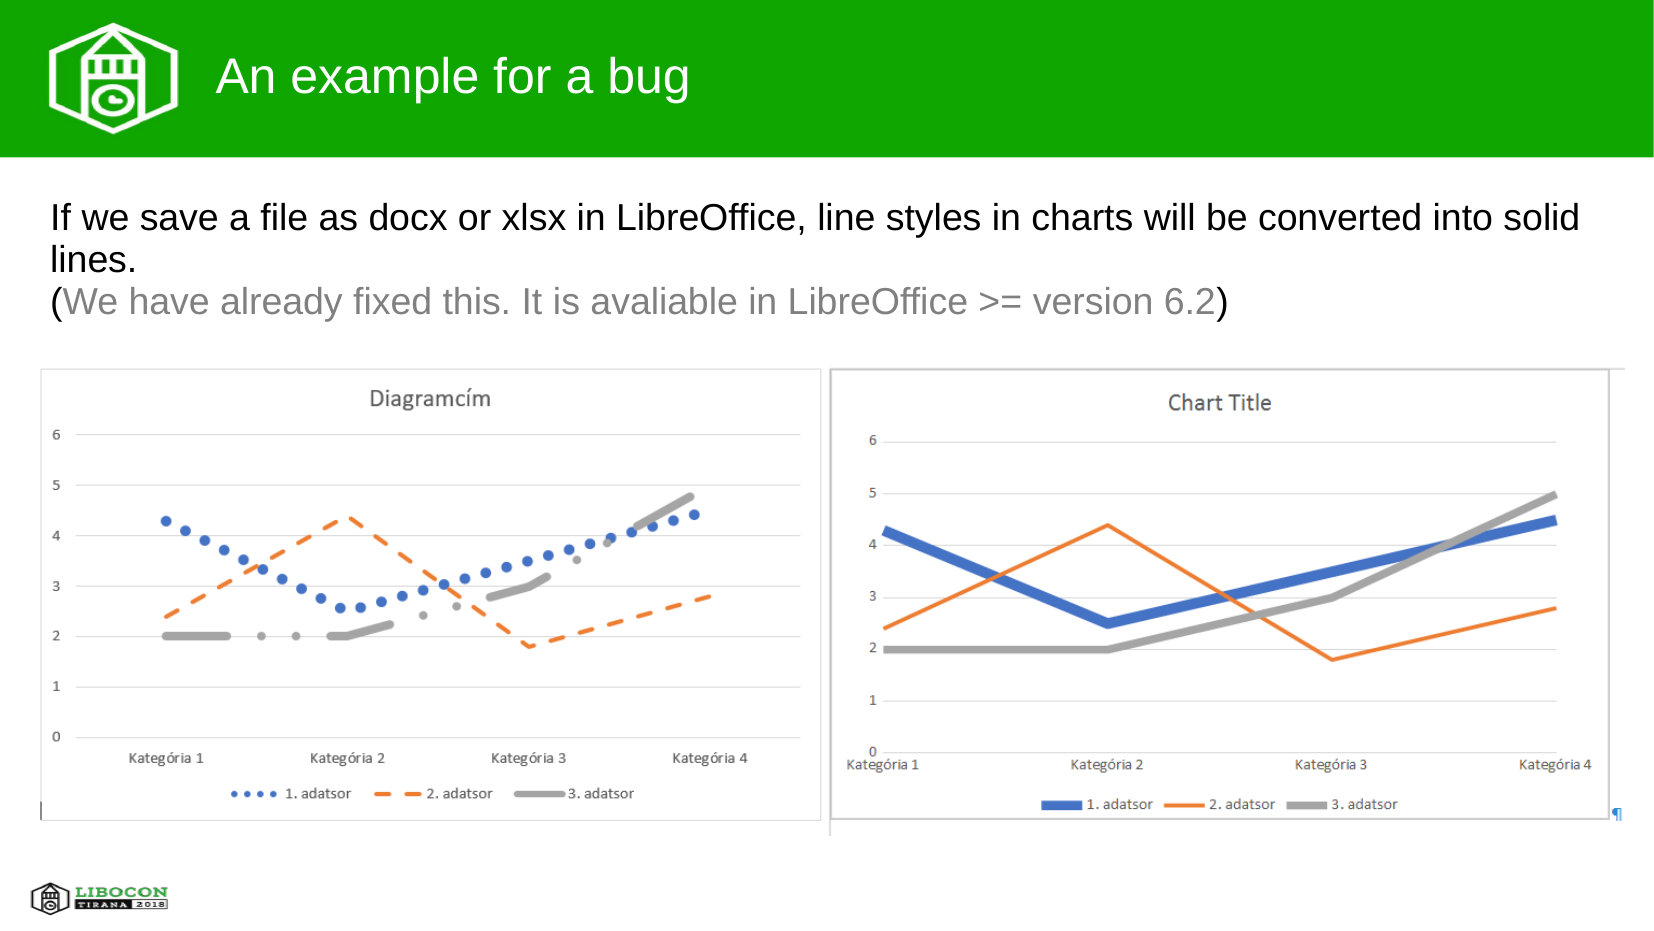

An example for a bug
If we save a file as docx or xlsx in LibreOffice, line styles in charts will be converted into solid lines.
(We have already fixed this. It is avaliable in LibreOffice >= version 6.2)